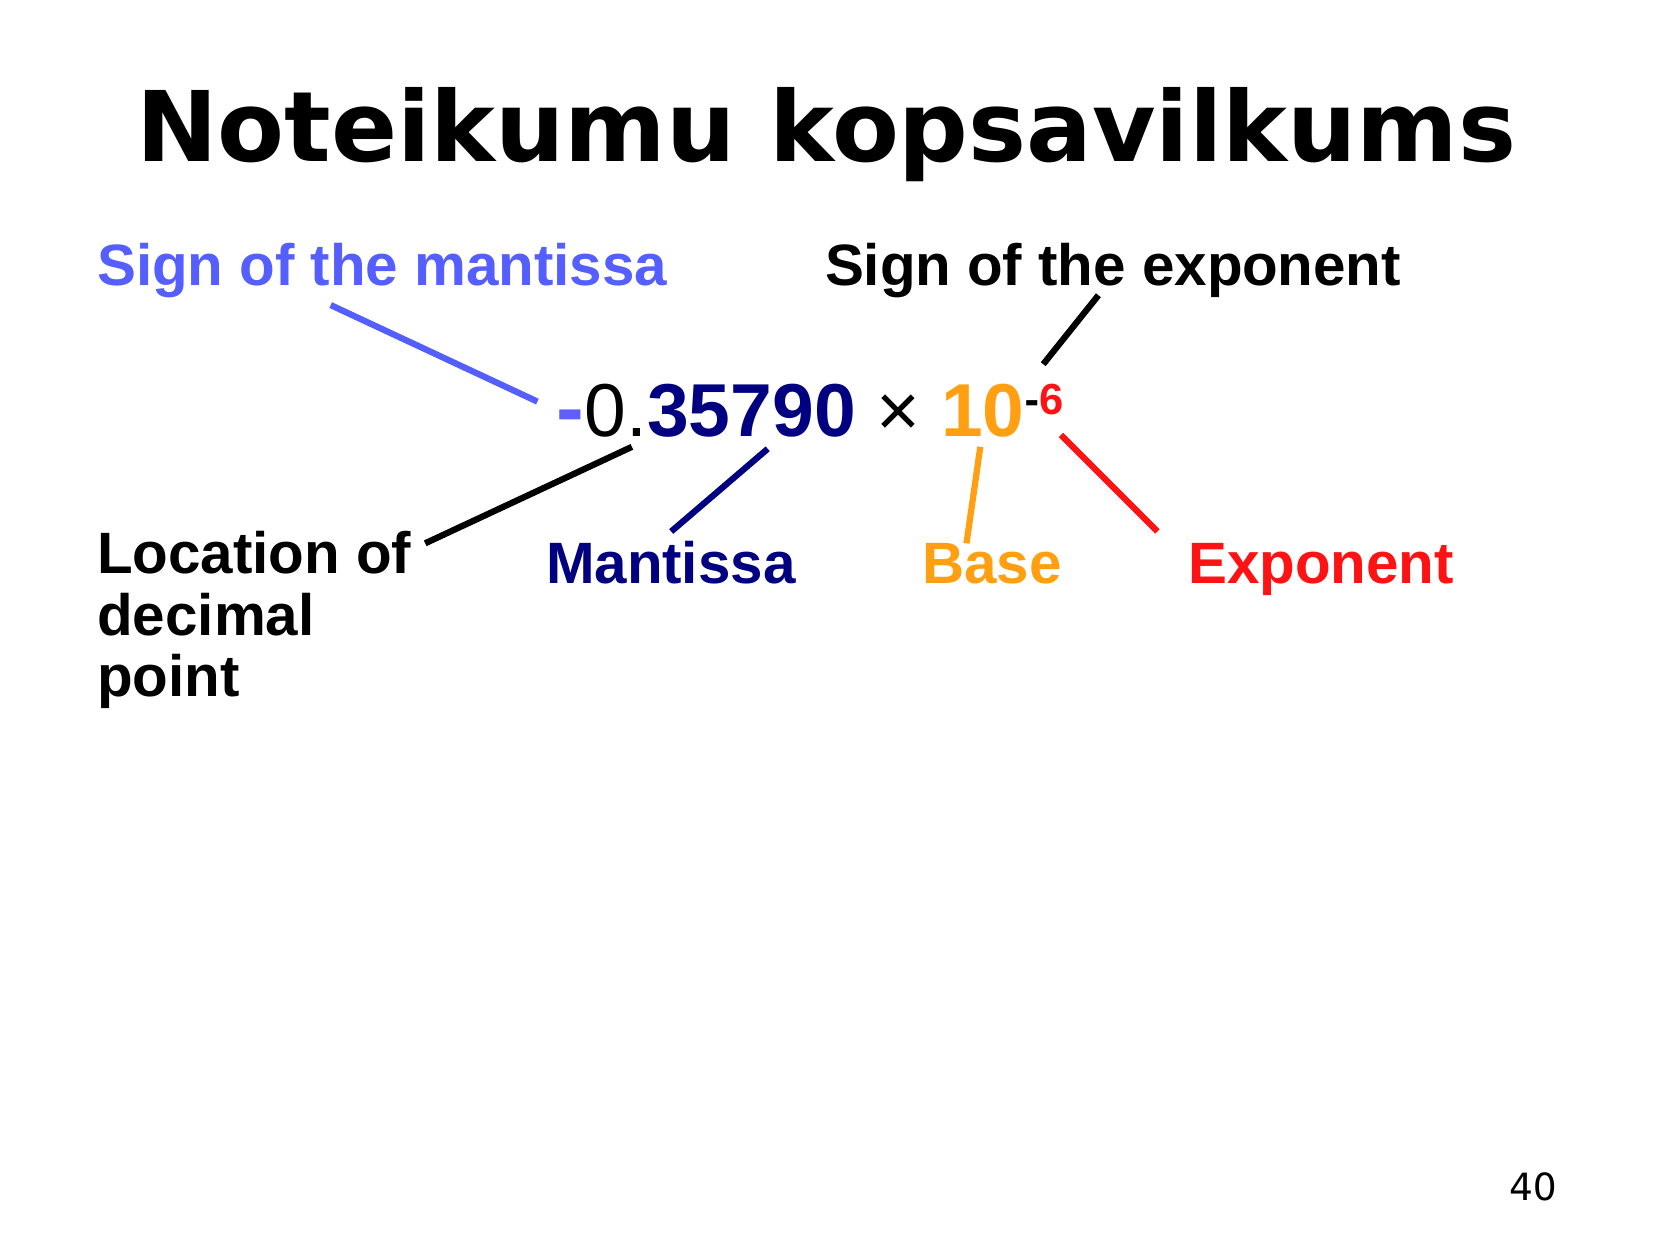

# Noteikumu kopsavilkums
| Sign of the mantissa | | Sign of the exponent | |
| --- | --- | --- | --- |
| | -0.35790 × 10-6 | | |
| Location of decimal point | Mantissa | Base | Exponent |